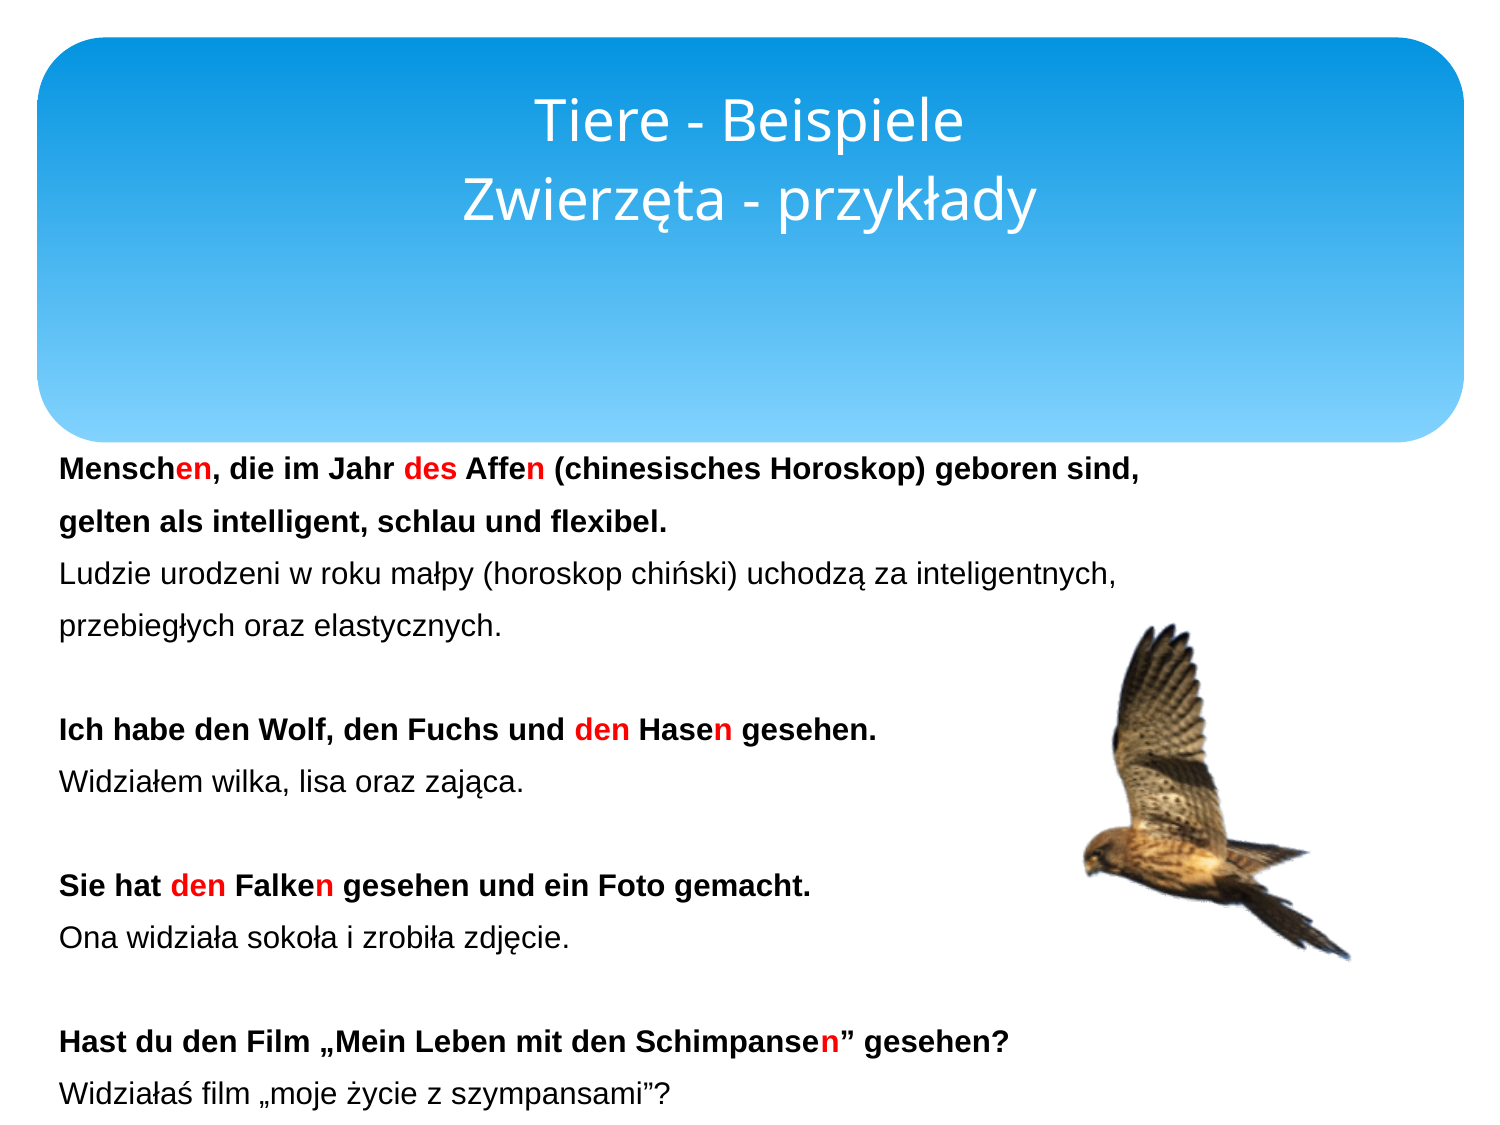

# Tiere - Beispiele Zwierzęta - przykłady
Menschen, die im Jahr des Affen (chinesisches Horoskop) geboren sind,
gelten als intelligent, schlau und flexibel.
Ludzie urodzeni w roku małpy (horoskop chiński) uchodzą za inteligentnych,
przebiegłych oraz elastycznych.
Ich habe den Wolf, den Fuchs und den Hasen gesehen.
Widziałem wilka, lisa oraz zająca.
Sie hat den Falken gesehen und ein Foto gemacht.
Ona widziała sokoła i zrobiła zdjęcie.
Hast du den Film „Mein Leben mit den Schimpansen” gesehen?
Widziałaś film „moje życie z szympansami”?